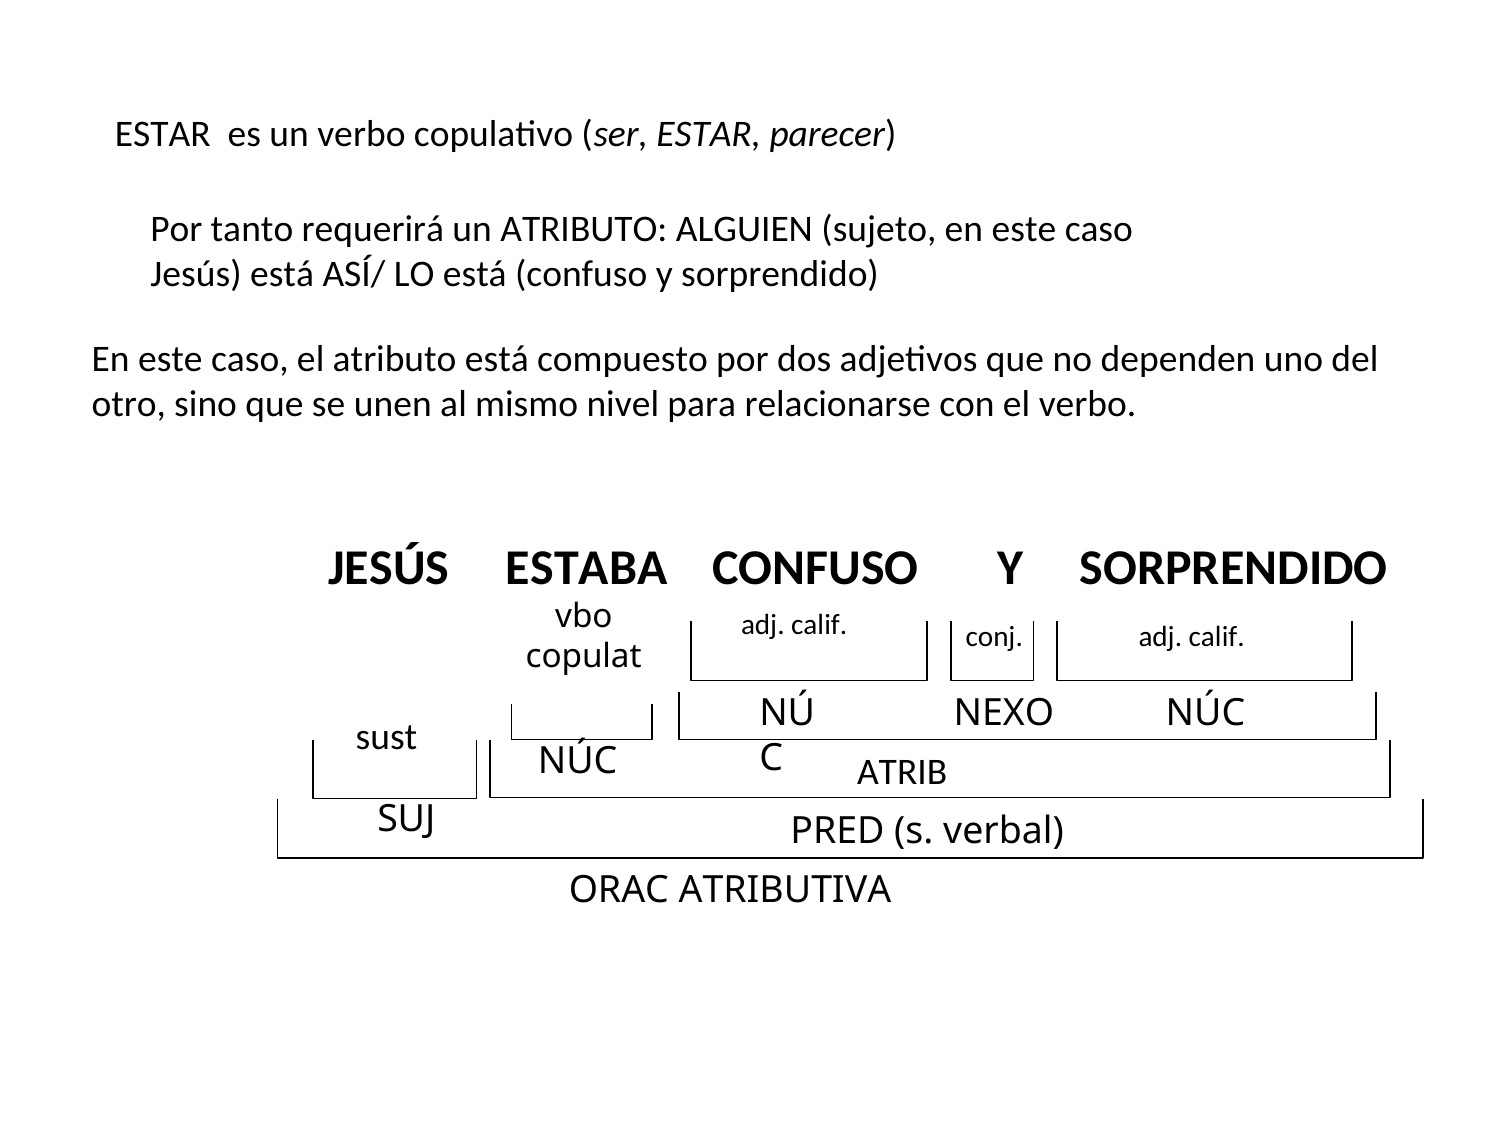

ESTAR es un verbo copulativo (ser, ESTAR, parecer)
Por tanto requerirá un ATRIBUTO: ALGUIEN (sujeto, en este caso Jesús) está ASÍ/ LO está (confuso y sorprendido)
En este caso, el atributo está compuesto por dos adjetivos que no dependen uno del otro, sino que se unen al mismo nivel para relacionarse con el verbo.
 JESÚS ESTABA CONFUSO Y SORPRENDIDO
vbo
copulat
NÚC
adj. calif.
NÚC
conj.
NEXO
adj. calif.
NÚC
ATRIB
sust
SUJ
PRED (s. verbal)
ORAC ATRIBUTIVA